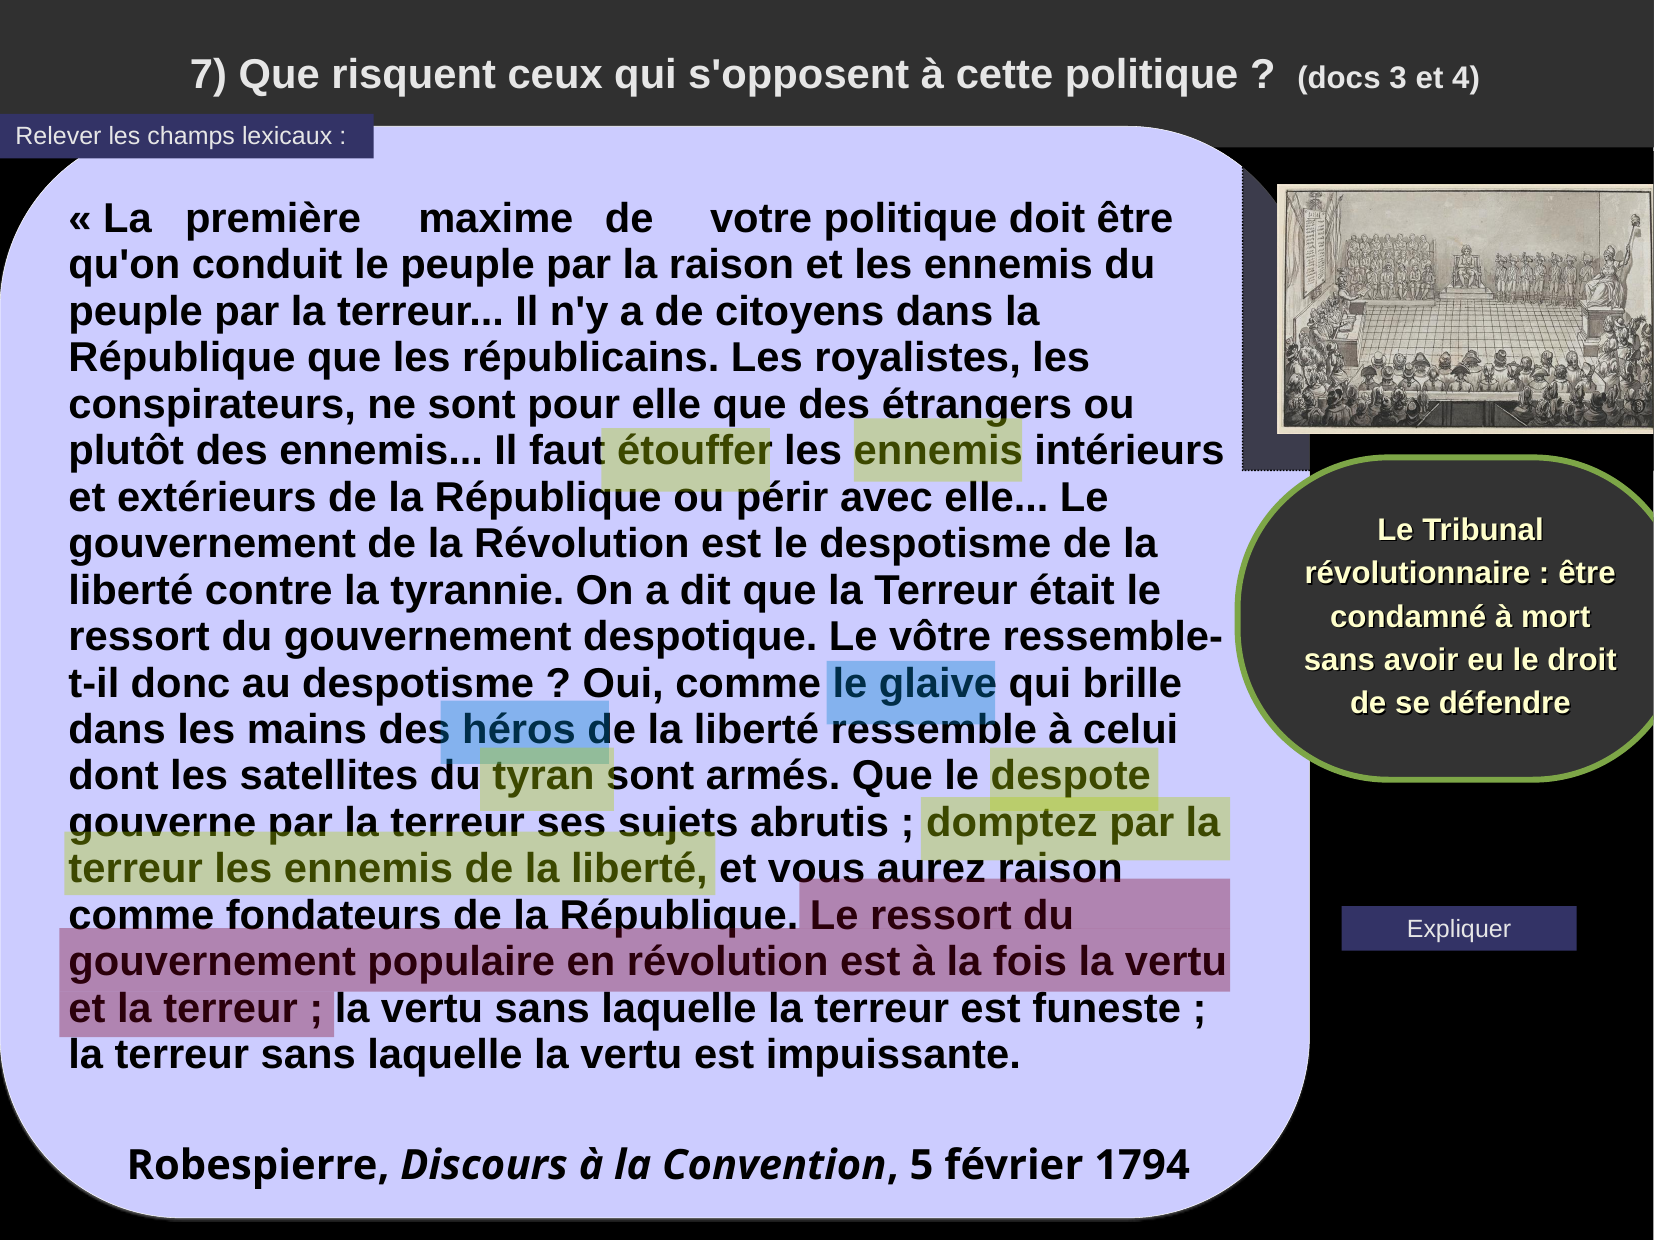

7) Que risquent ceux qui s'opposent à cette politique ?	(docs 3 et 4)
Relever les champs lexicaux :
« La	première	maxime	 de	votre politique doit être qu'on conduit le peuple par la raison et les ennemis du peuple par la terreur... Il n'y a de citoyens dans la République que les républicains. Les royalistes, les conspirateurs, ne sont pour elle que des étrangers ou plutôt des ennemis... Il faut étouffer les ennemis intérieurs et extérieurs de la République ou périr avec elle... Le gouvernement de la Révolution est le despotisme de la liberté contre la tyrannie. On a dit que la Terreur était le ressort du gouvernement despotique. Le vôtre ressemble-t-il donc au despotisme ? Oui, comme le glaive qui brille dans les mains des héros de la liberté ressemble à celui dont les satellites du tyran sont armés. Que le despote gouverne par la terreur ses sujets abrutis ; domptez par la terreur les ennemis de la liberté, et vous aurez raison comme fondateurs de la République. Le ressort du gouvernement populaire en révolution est à la fois la vertu et la terreur ; la vertu sans laquelle la terreur est funeste ; la terreur sans laquelle la vertu est impuissante.
	Robespierre, Discours à la Convention, 5 février 1794
Le Tribunal révolutionnaire : être condamné à mort
sans avoir eu le droit de se défendre
Expliquer